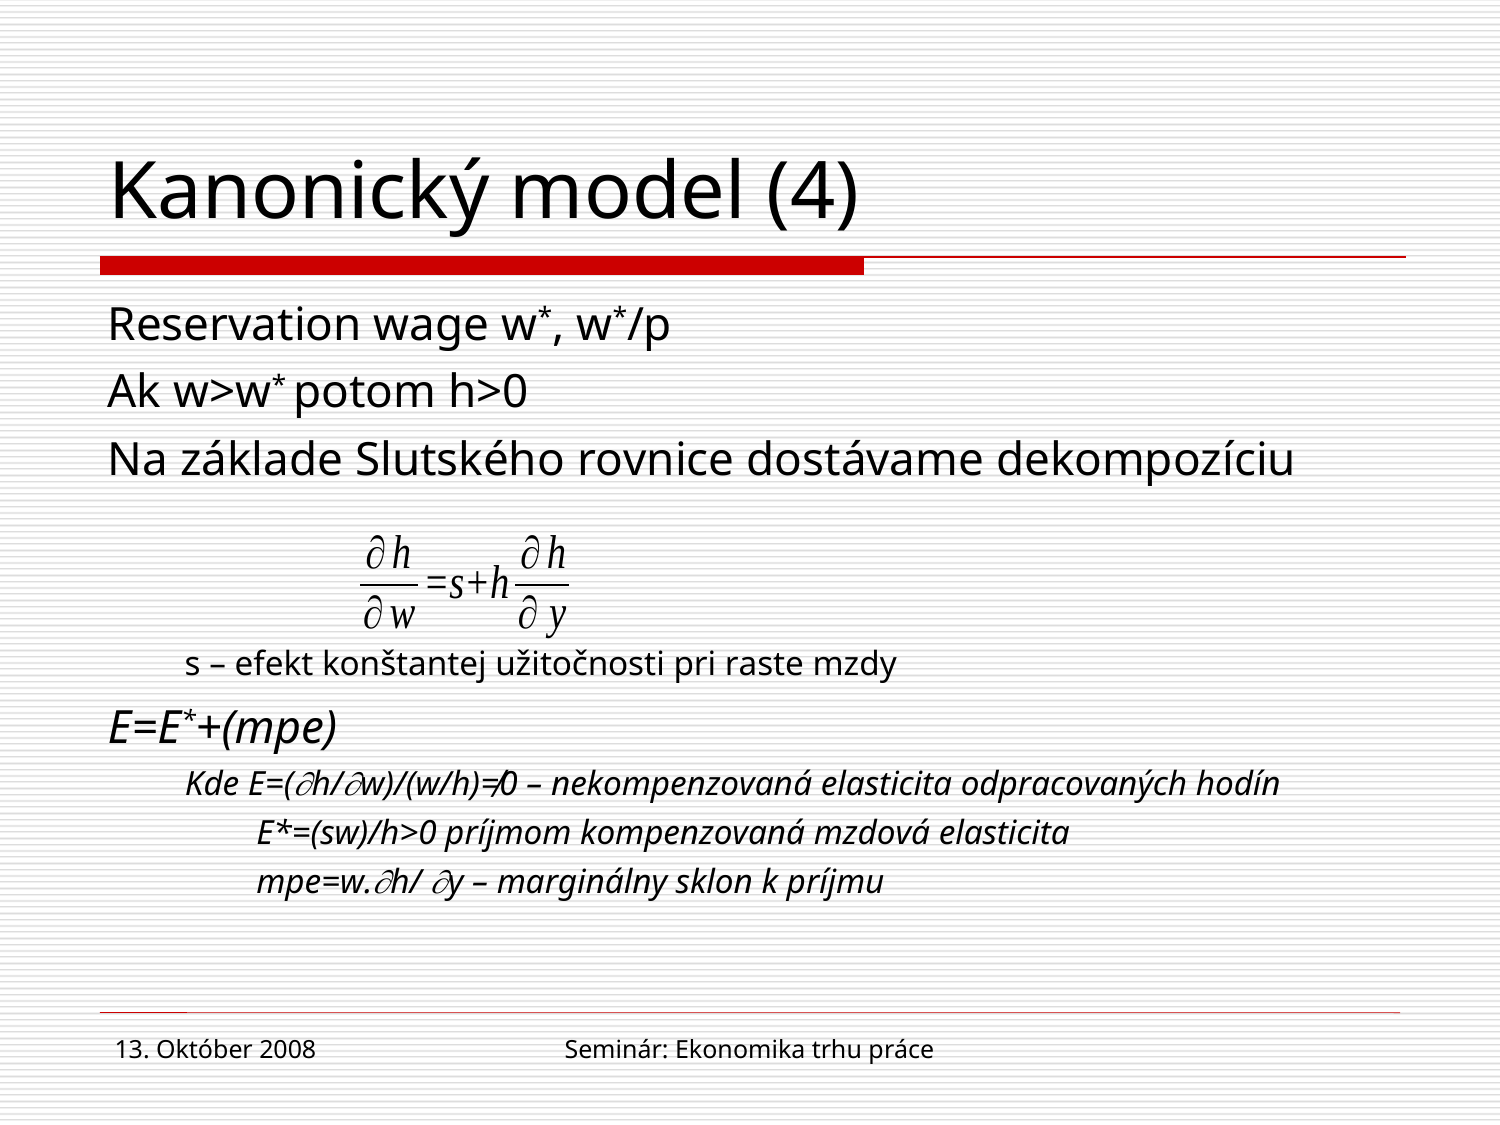

# Kanonický model (4)‏
Reservation wage w*, w*/p
Ak w>w* potom h>0
Na základe Slutského rovnice dostávame dekompozíciu
	s – efekt konštantej užitočnosti pri raste mzdy
E=E*+(mpe)‏
Kde E=(h/w)/(w/h)≠0 – nekompenzovaná elasticita odpracovaných hodín
	E*=(sw)/h>0 príjmom kompenzovaná mzdová elasticita
	mpe=w.h/ y – marginálny sklon k príjmu